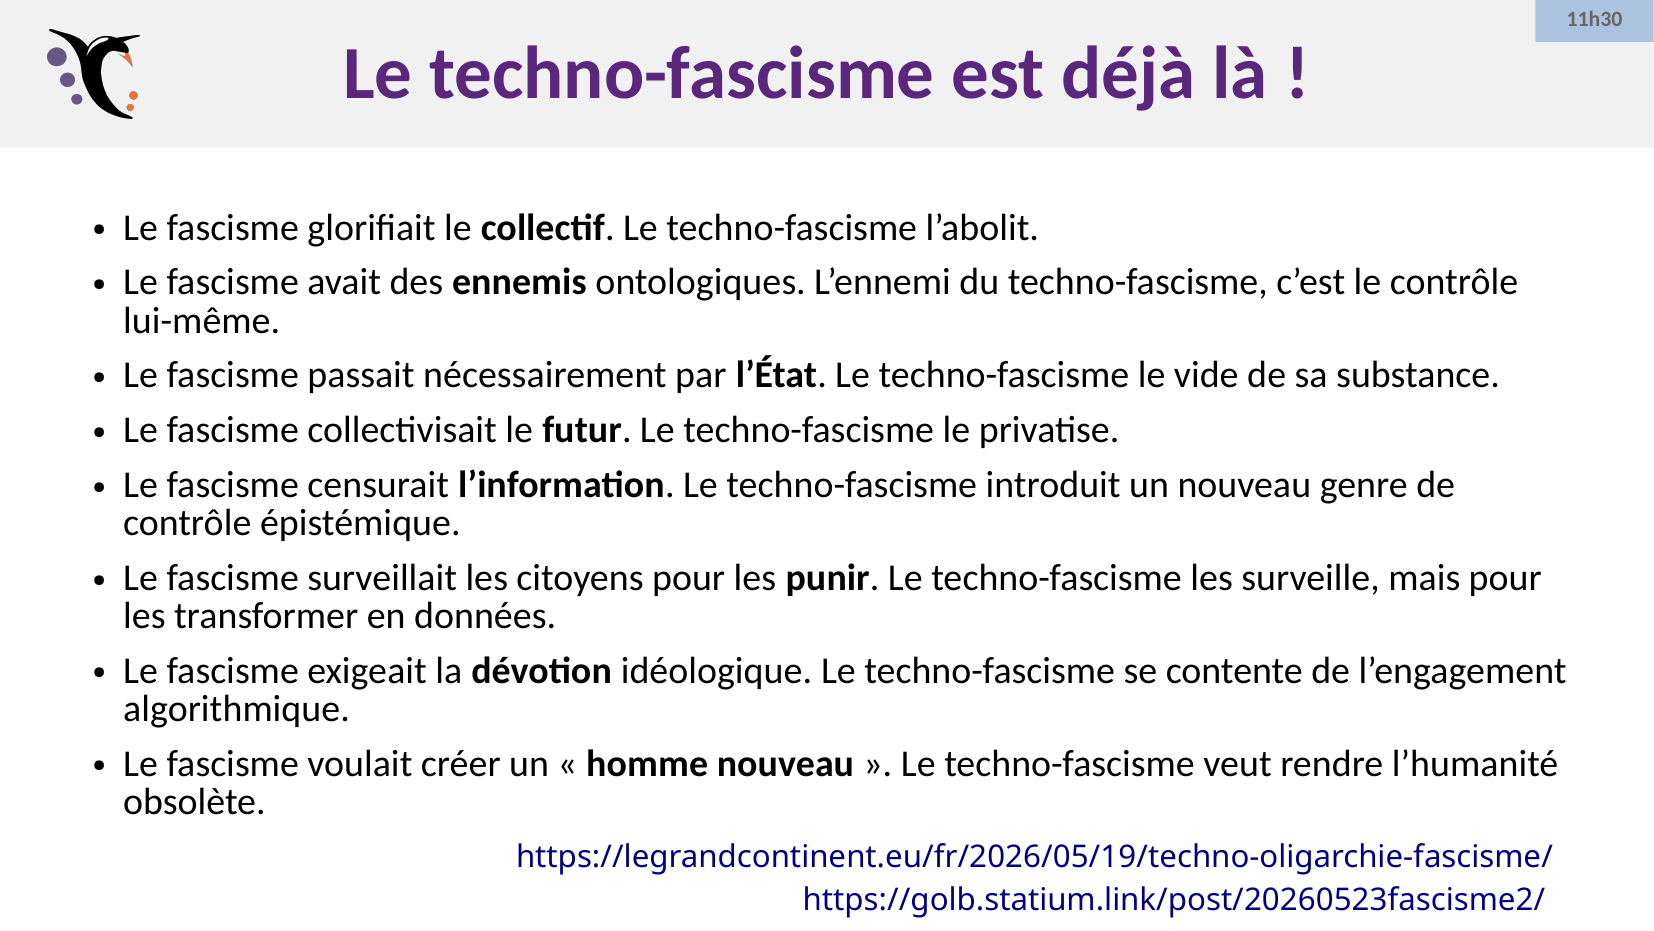

11h30
# Le techno-fascisme est déjà là !
Le fascisme glorifiait le collectif. Le techno-fascisme l’abolit.
Le fascisme avait des ennemis ontologiques. L’ennemi du techno-fascisme, c’est le contrôle lui-même.
Le fascisme passait nécessairement par l’État. Le techno-fascisme le vide de sa substance.
Le fascisme collectivisait le futur. Le techno-fascisme le privatise.
Le fascisme censurait l’information. Le techno-fascisme introduit un nouveau genre de contrôle épistémique.
Le fascisme surveillait les citoyens pour les punir. Le techno-fascisme les surveille, mais pour les transformer en données.
Le fascisme exigeait la dévotion idéologique. Le techno-fascisme se contente de l’engagement algorithmique.
Le fascisme voulait créer un « homme nouveau ». Le techno-fascisme veut rendre l’humanité obsolète.
https://legrandcontinent.eu/fr/2026/05/19/techno-oligarchie-fascisme/
https://golb.statium.link/post/20260523fascisme2/